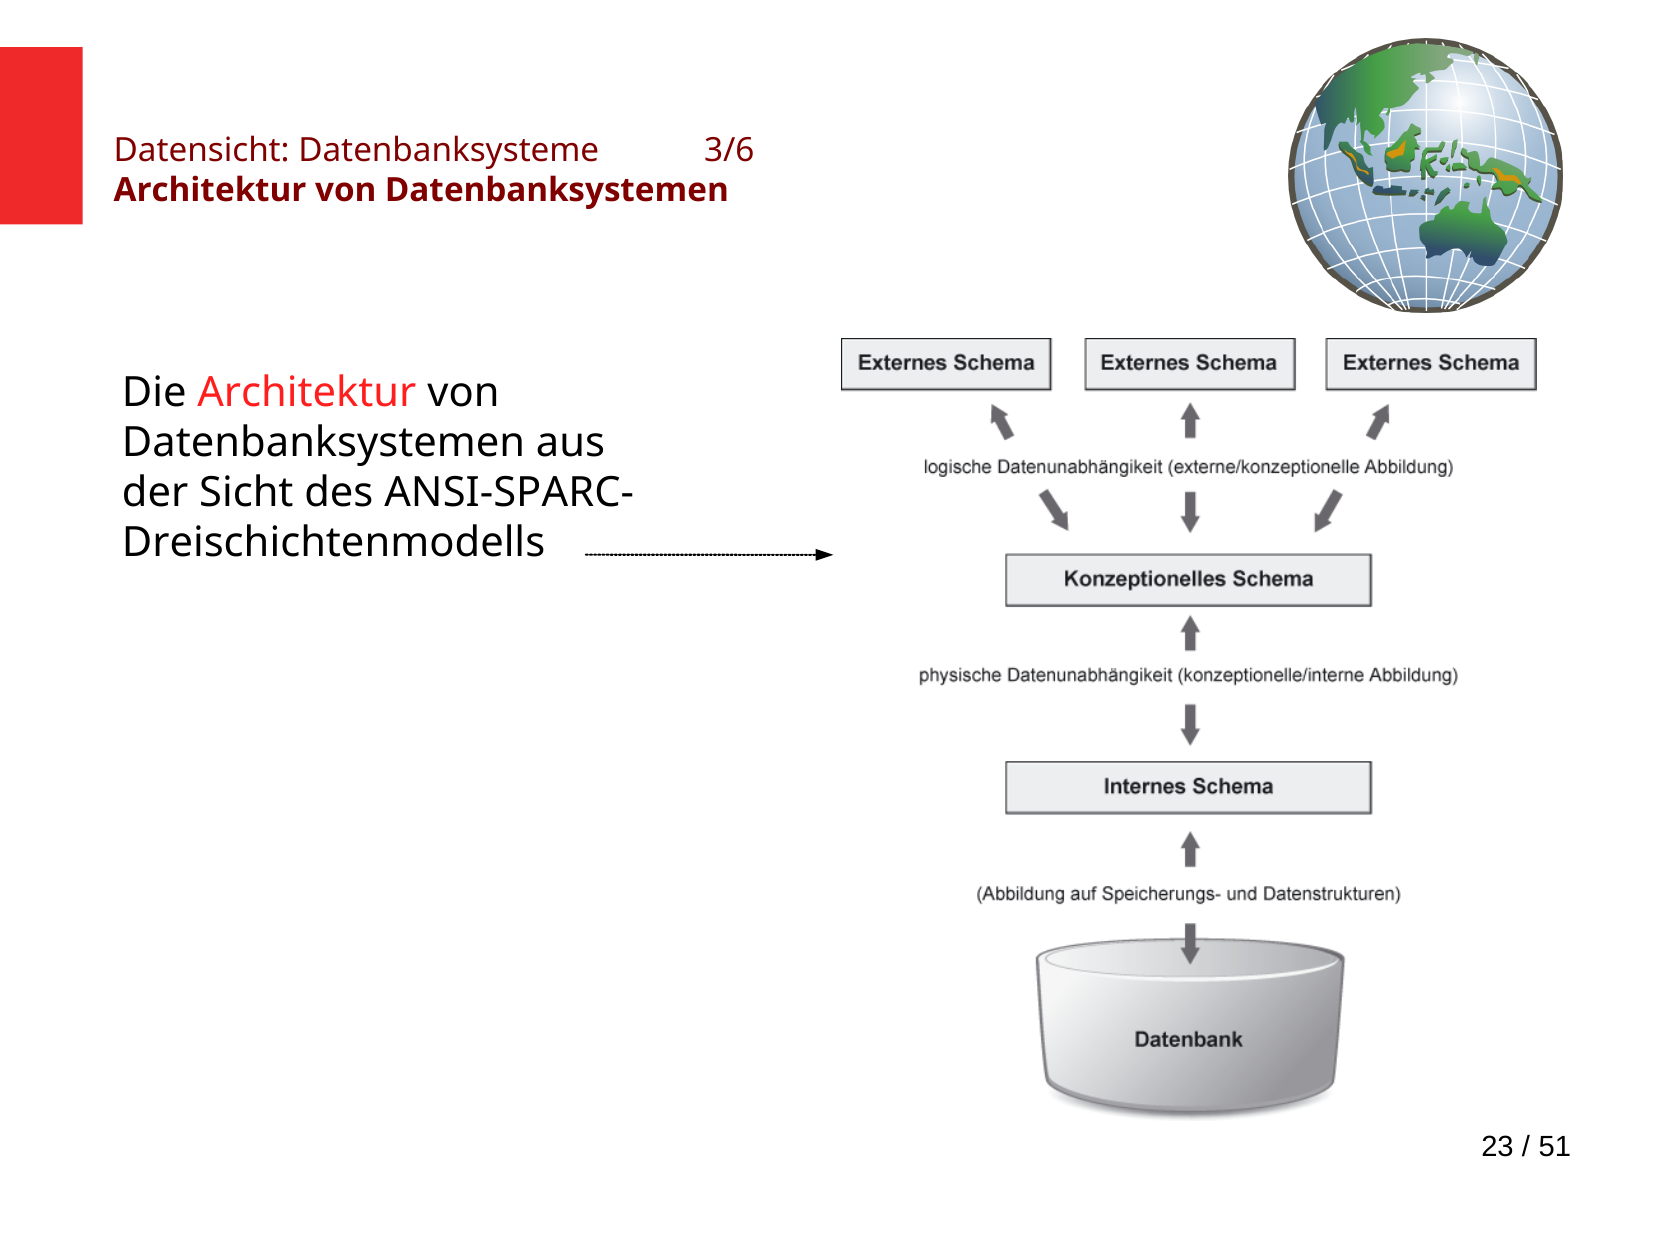

# Datensicht: Datenbanksysteme		3/6 Architektur von Datenbanksystemen
Die Architektur von Datenbanksystemen aus der Sicht des ANSI-SPARC-Dreischichtenmodells
23
© Hochschule Kempten / Prof.Dr.Arthur Kolb
Folie